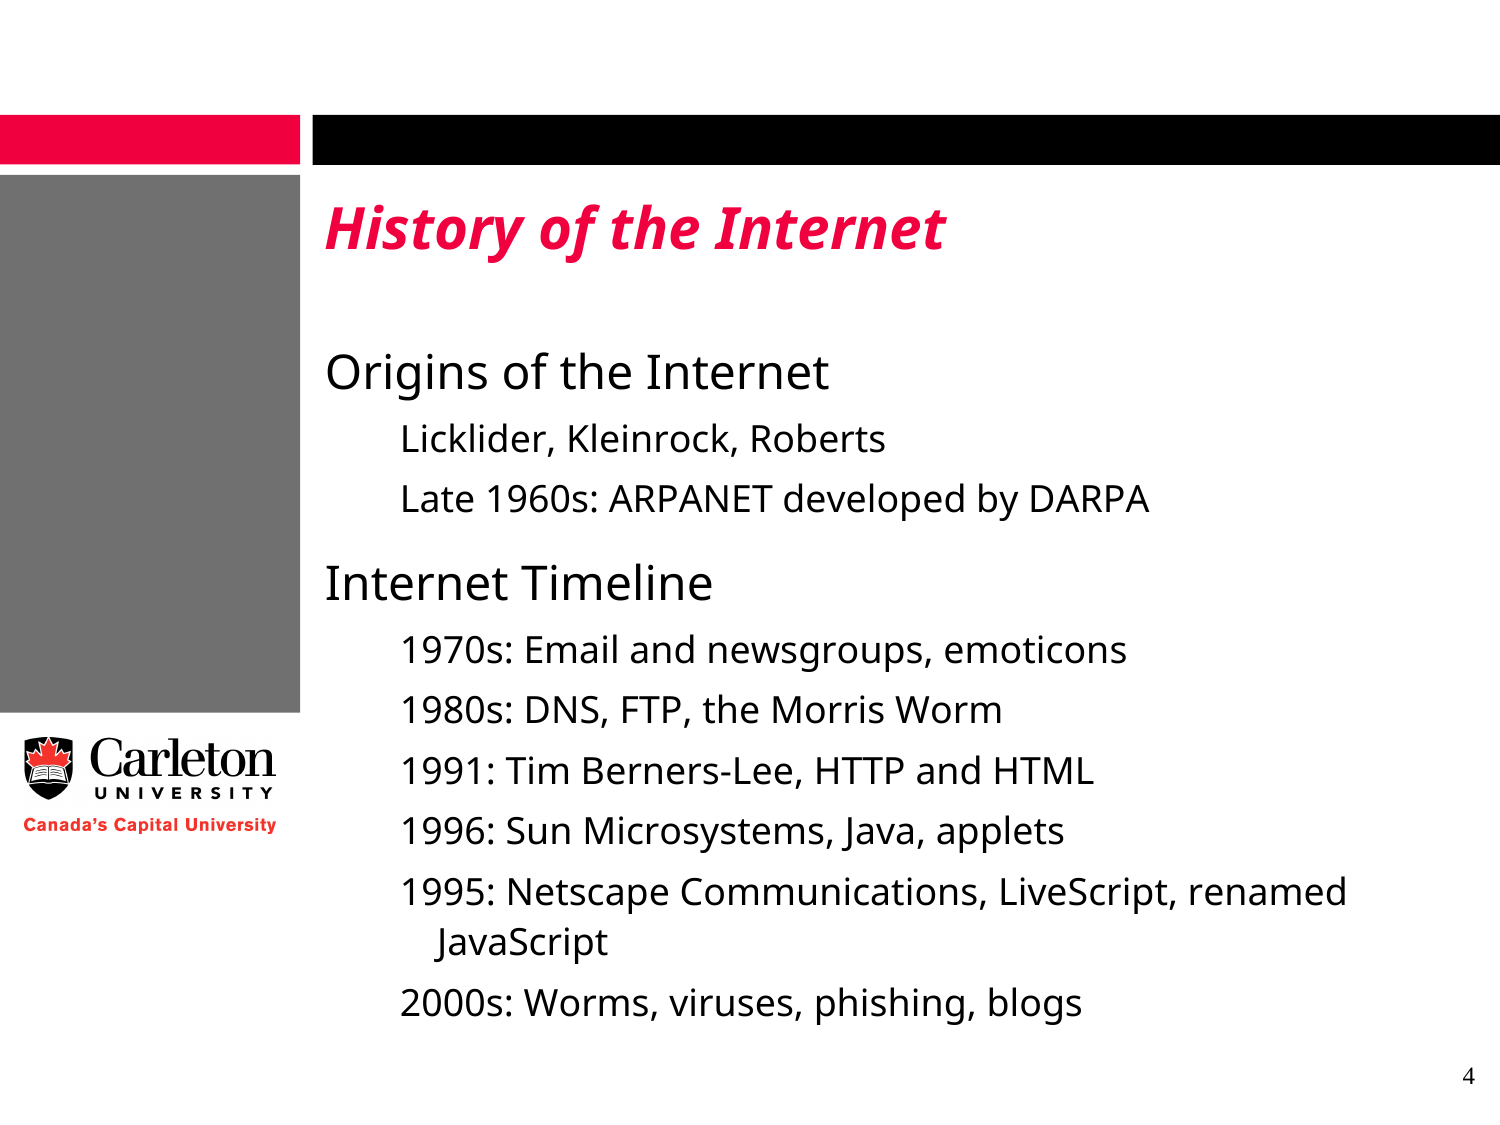

# History of the Internet
Origins of the Internet
Licklider, Kleinrock, Roberts
Late 1960s: ARPANET developed by DARPA
Internet Timeline
1970s: Email and newsgroups, emoticons
1980s: DNS, FTP, the Morris Worm
1991: Tim Berners-Lee, HTTP and HTML
1996: Sun Microsystems, Java, applets
1995: Netscape Communications, LiveScript, renamed JavaScript
2000s: Worms, viruses, phishing, blogs
4